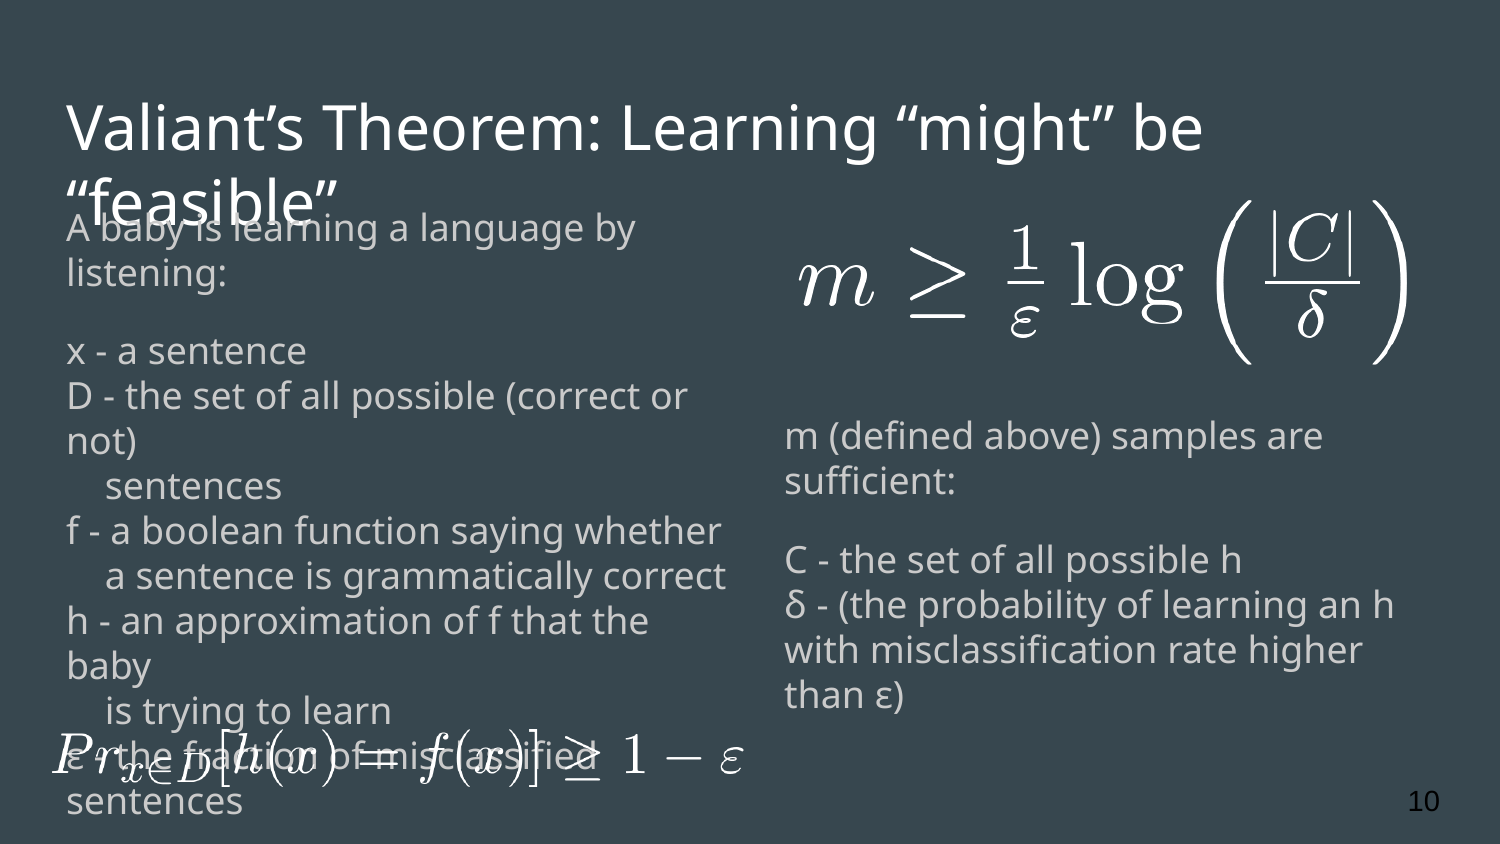

# Valiant’s Theorem: Learning “might” be “feasible”
A baby is learning a language by listening:
x - a sentence
D - the set of all possible (correct or not)
 sentences
f - a boolean function saying whether
 a sentence is grammatically correct
h - an approximation of f that the baby
 is trying to learn
ε - the fraction of misclassified sentences
m (defined above) samples are sufficient:
C - the set of all possible h
δ - (the probability of learning an h with misclassification rate higher than ε)